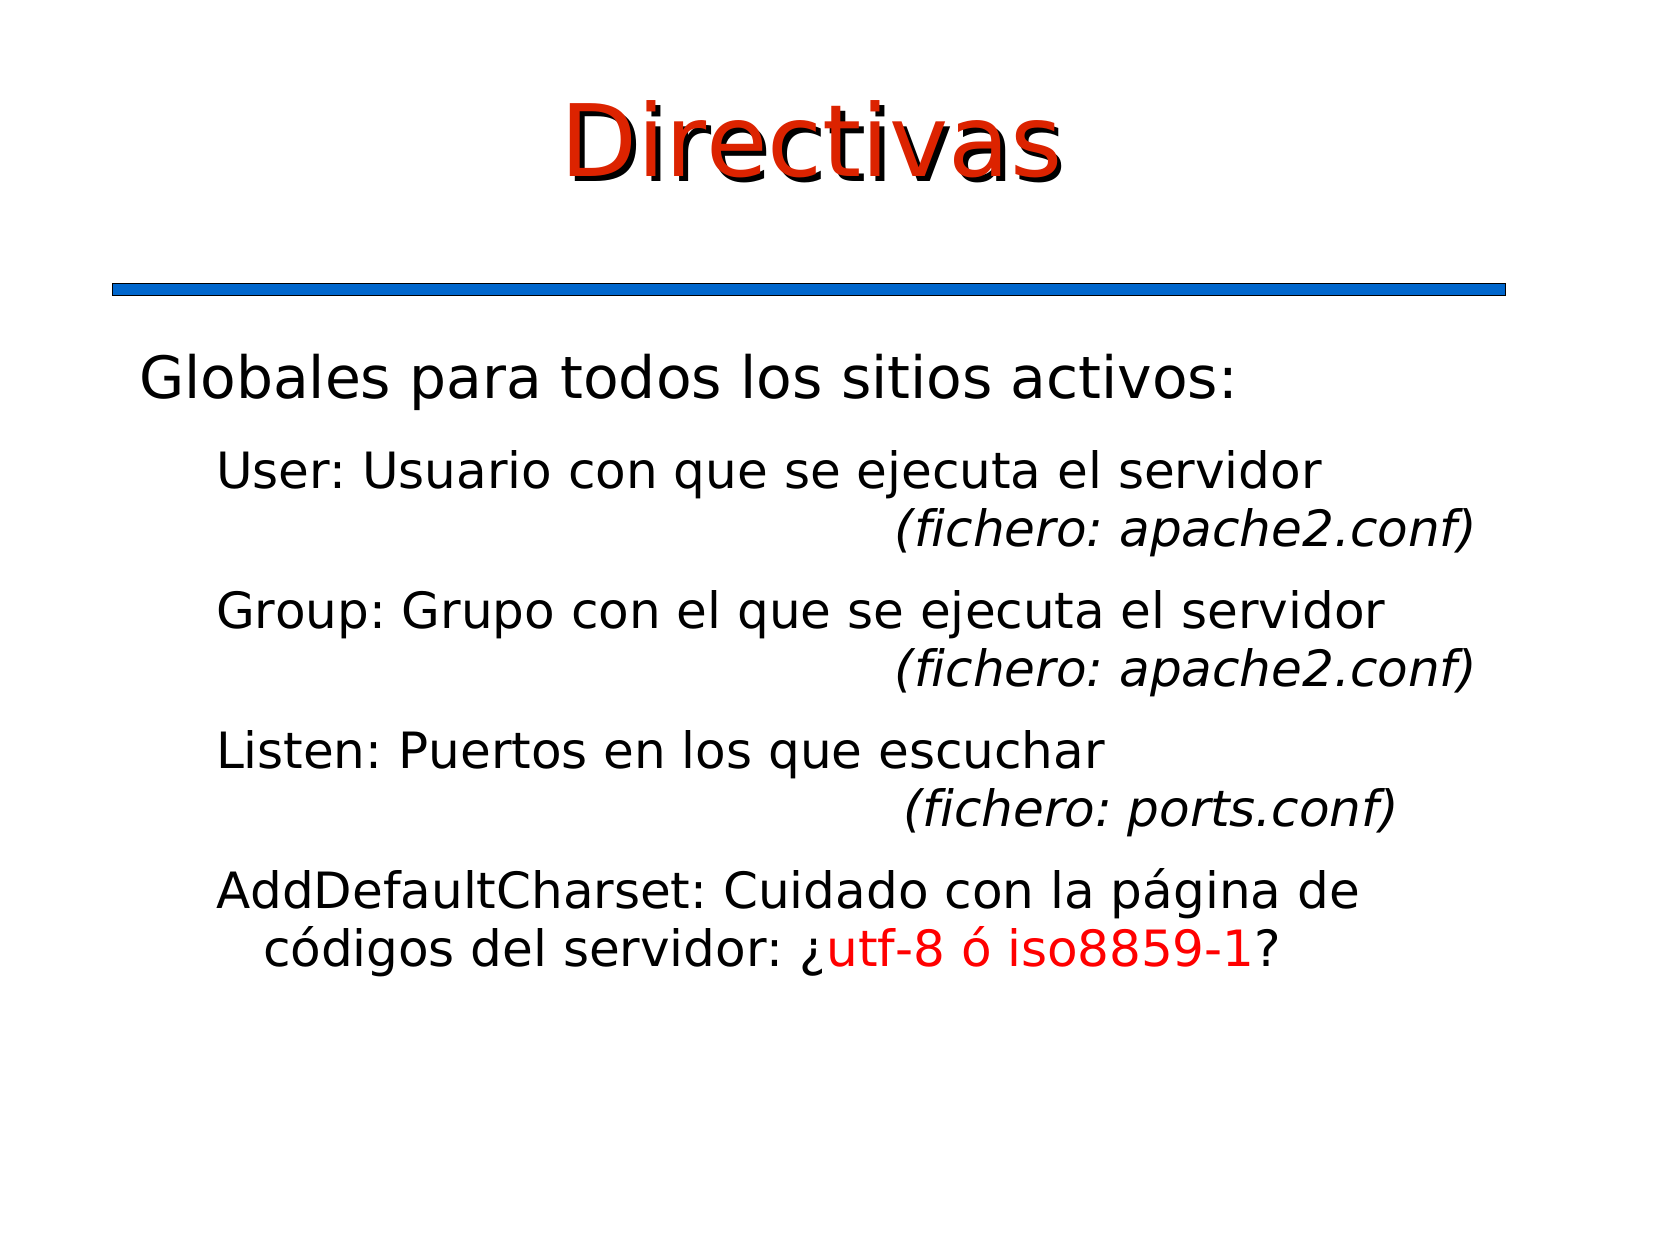

# Directivas
Globales para todos los sitios activos:
User: Usuario con que se ejecuta el servidor				(fichero: apache2.conf)
Group: Grupo con el que se ejecuta el servidor			(fichero: apache2.conf)
Listen: Puertos en los que escuchar
	(fichero: ports.conf)
AddDefaultCharset: Cuidado con la página de códigos del servidor: ¿utf-8 ó iso8859-1?